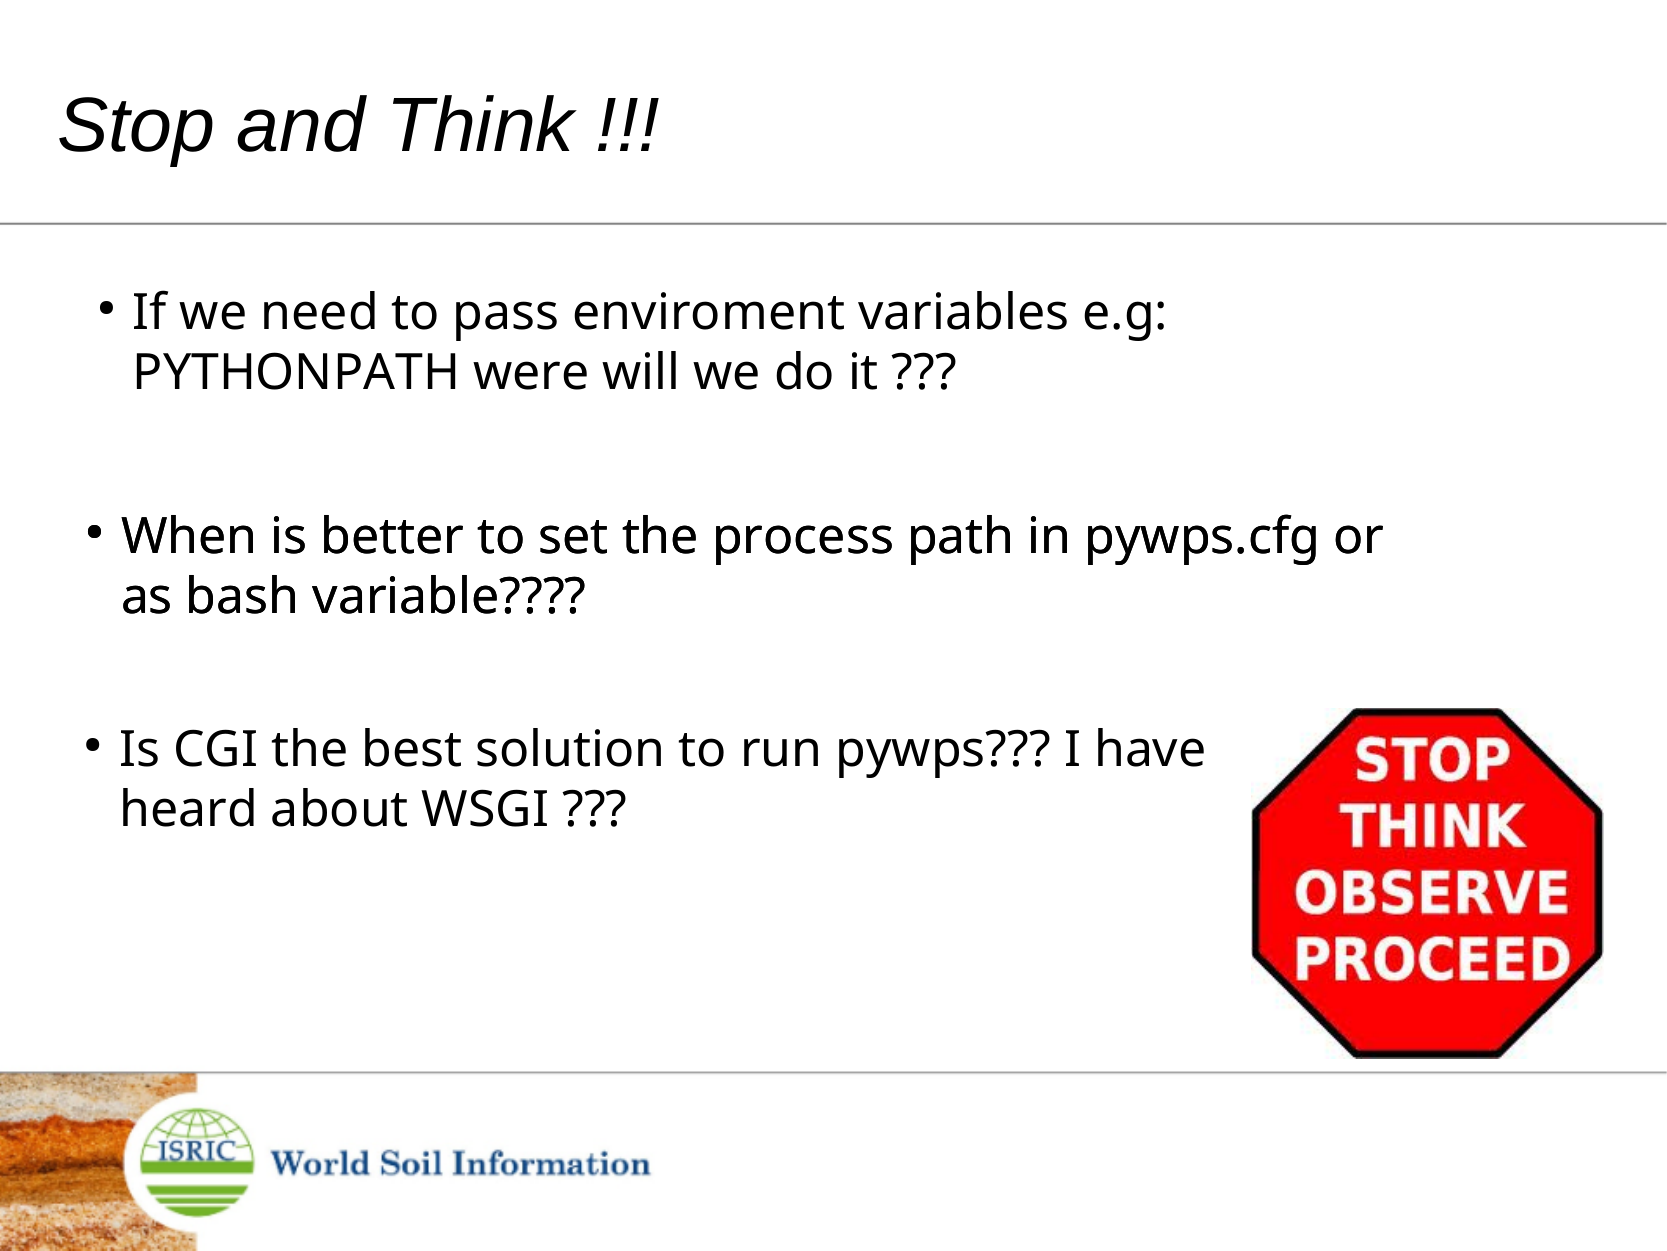

Stop and Think !!!
If we need to pass enviroment variables e.g: PYTHONPATH were will we do it ???
When is better to set the process path in pywps.cfg or as bash variable????
When is better to set the process path in pywps.cfg or as bash variable????
Is CGI the best solution to run pywps??? I have heard about WSGI ???
#